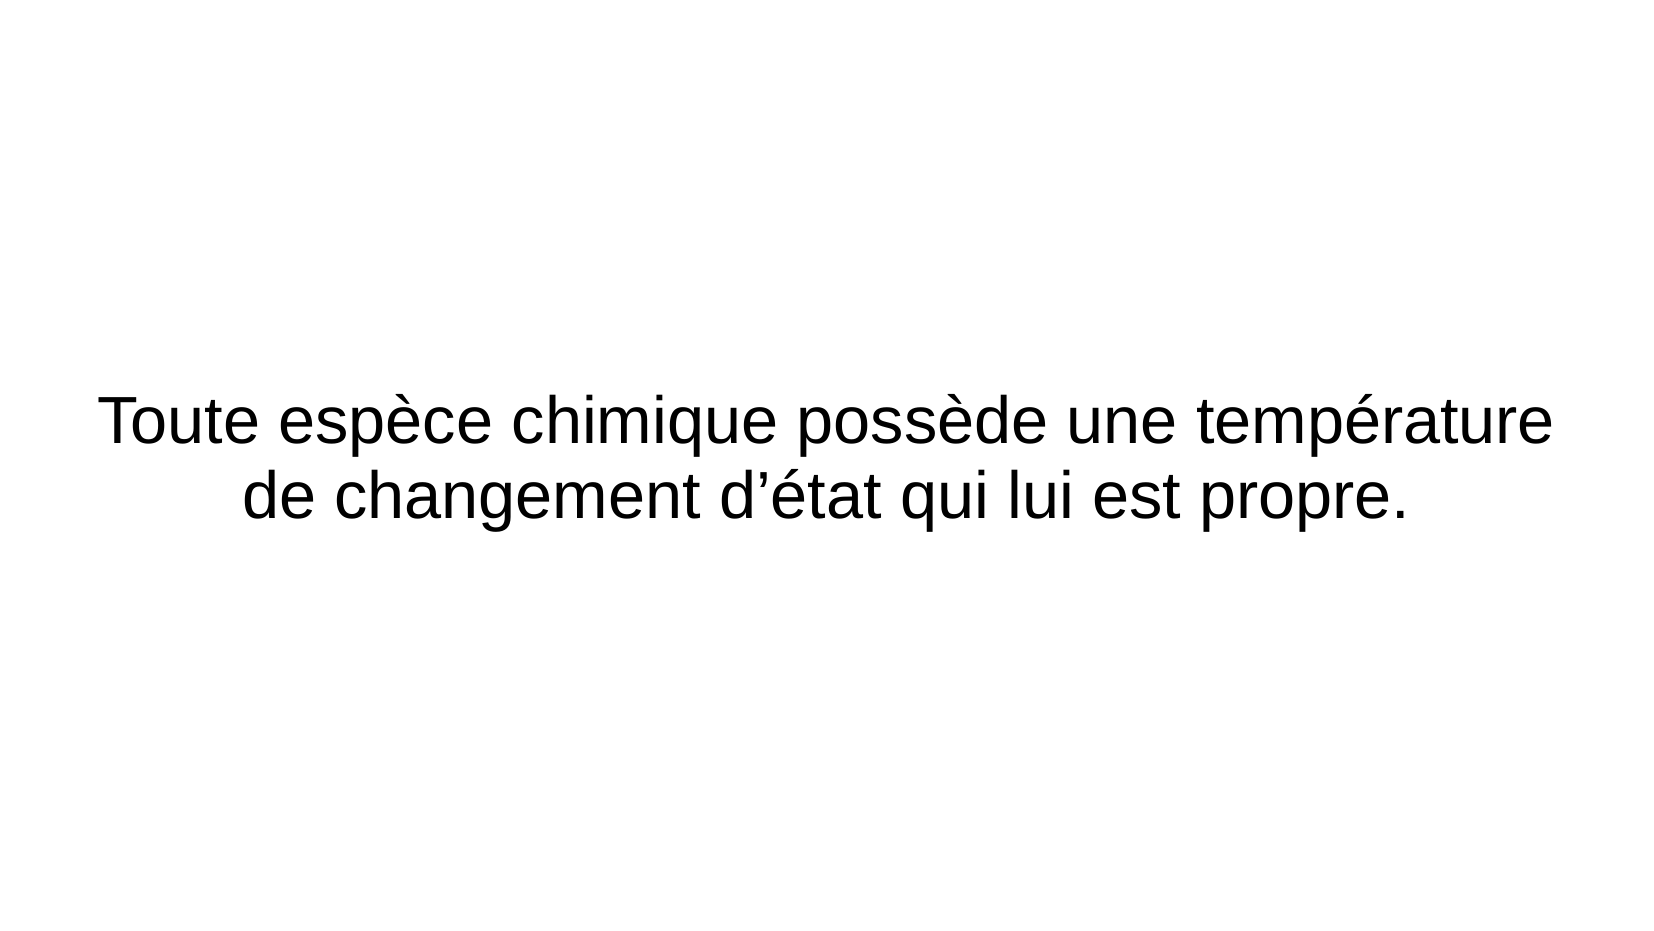

# Toute espèce chimique possède une température de changement d’état qui lui est propre.